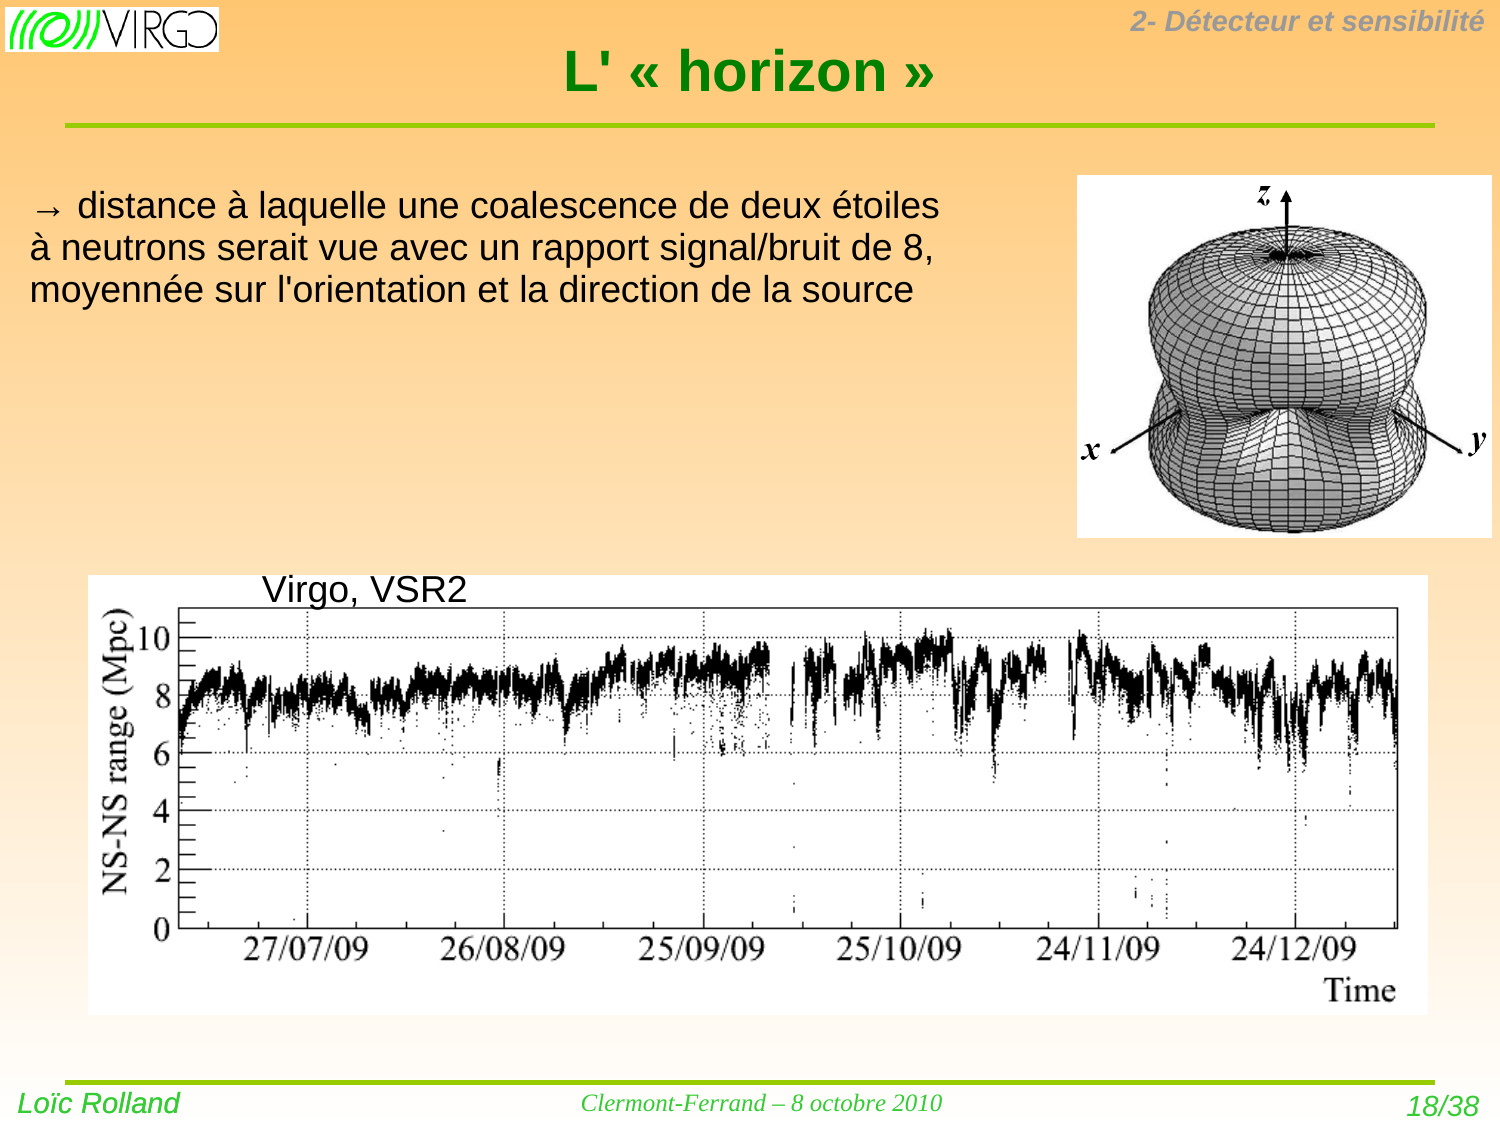

2- Détecteur et sensibilité
# L' « horizon »
→ distance à laquelle une coalescence de deux étoiles
à neutrons serait vue avec un rapport signal/bruit de 8,
moyennée sur l'orientation et la direction de la source
Virgo, VSR2
18